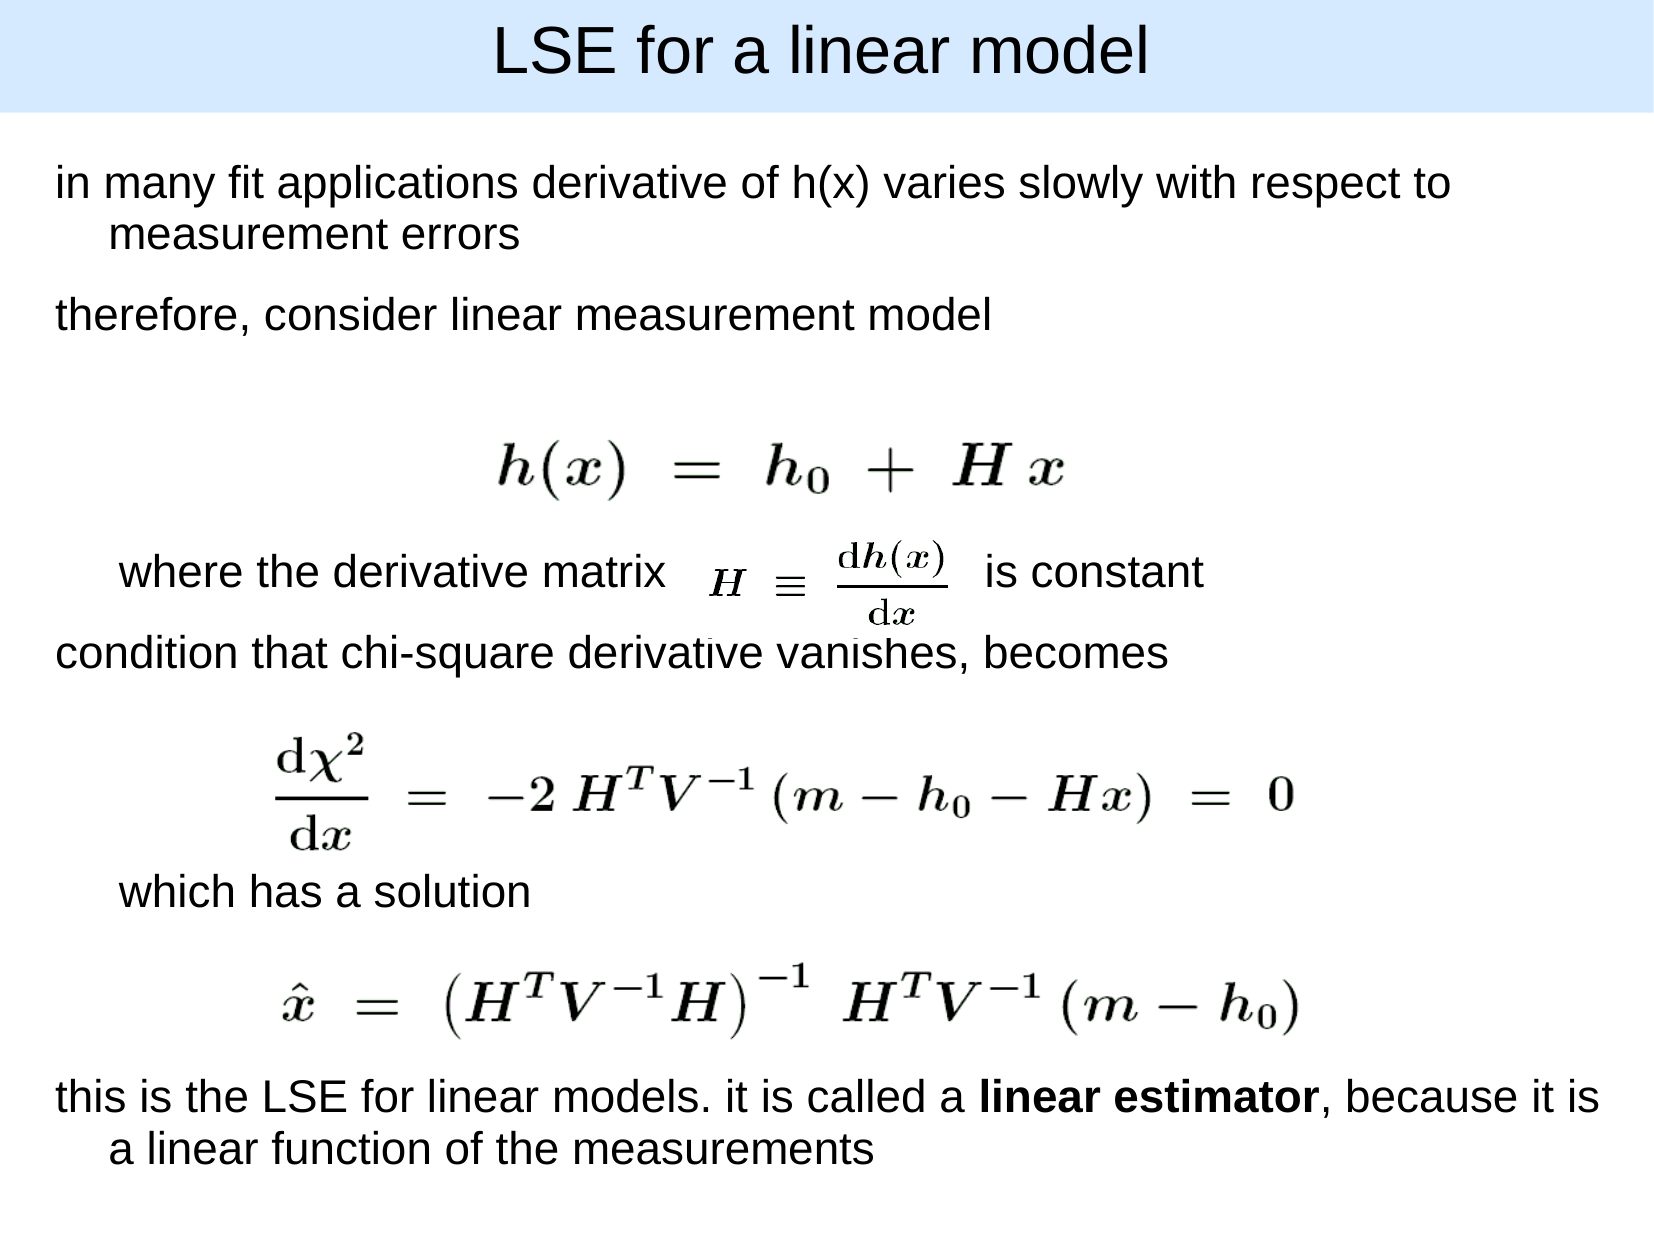

# LSE for a linear model
in many fit applications derivative of h(x) varies slowly with respect to measurement errors
therefore, consider linear measurement model
 where the derivative matrix is constant
condition that chi-square derivative vanishes, becomes
 which has a solution
this is the LSE for linear models. it is called a linear estimator, because it is a linear function of the measurements